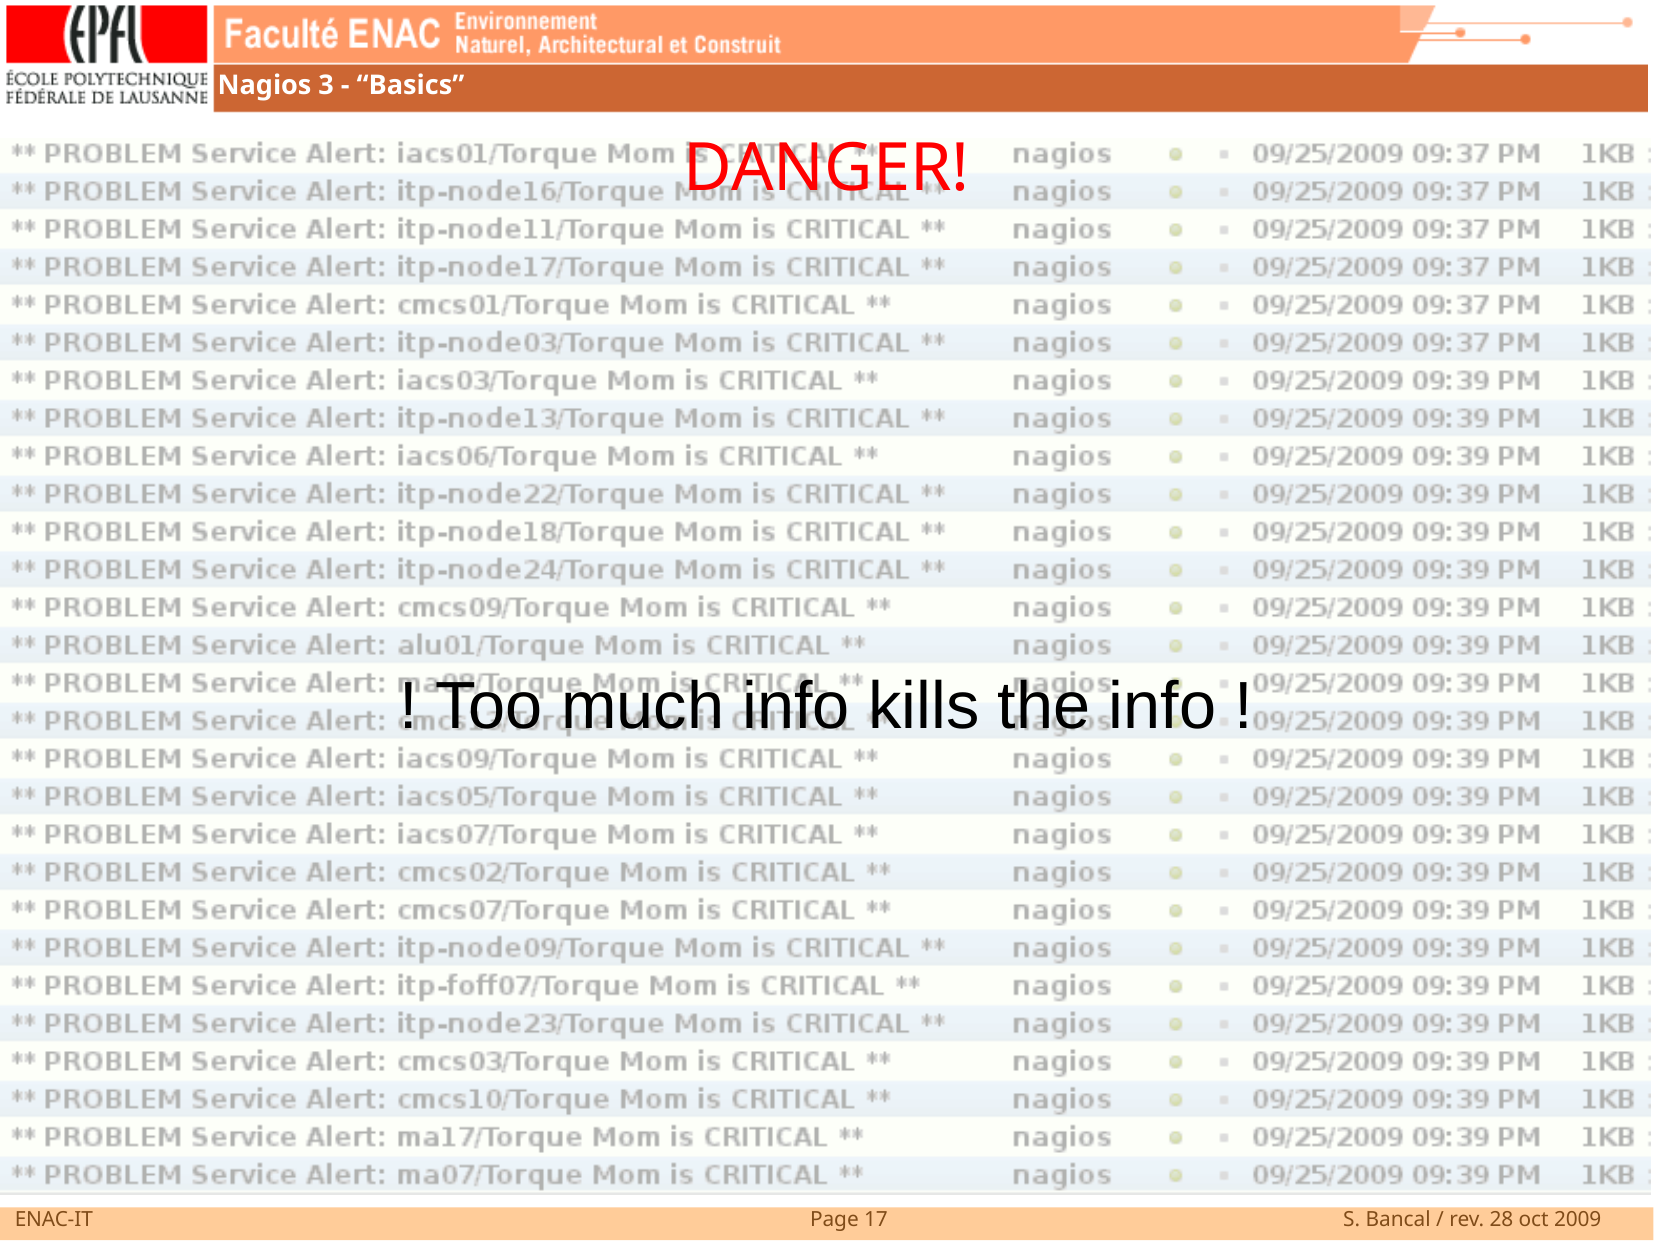

# DANGER!
! Too much info kills the info !